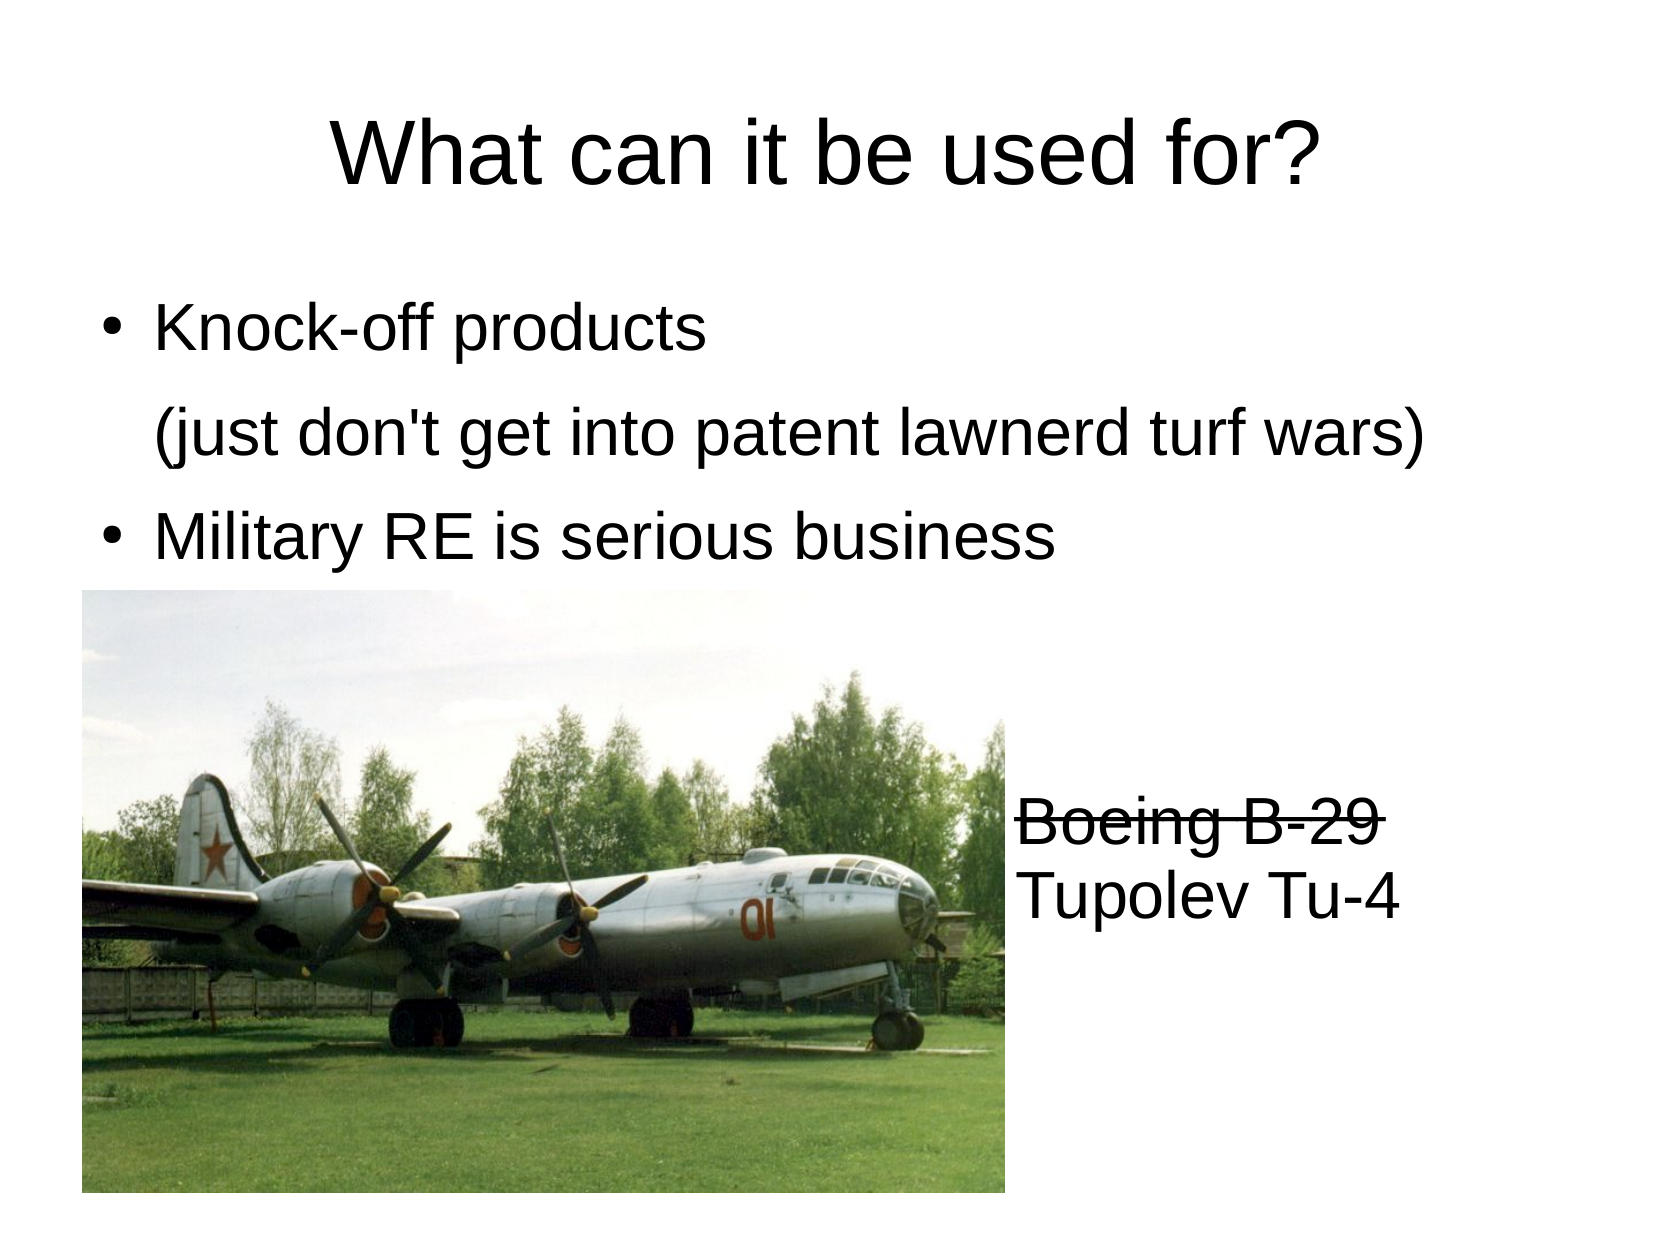

# What can it be used for?
Knock-off products
(just don't get into patent lawnerd turf wars)
Military RE is serious business
__________
Boeing B-29
Tupolev Tu-4